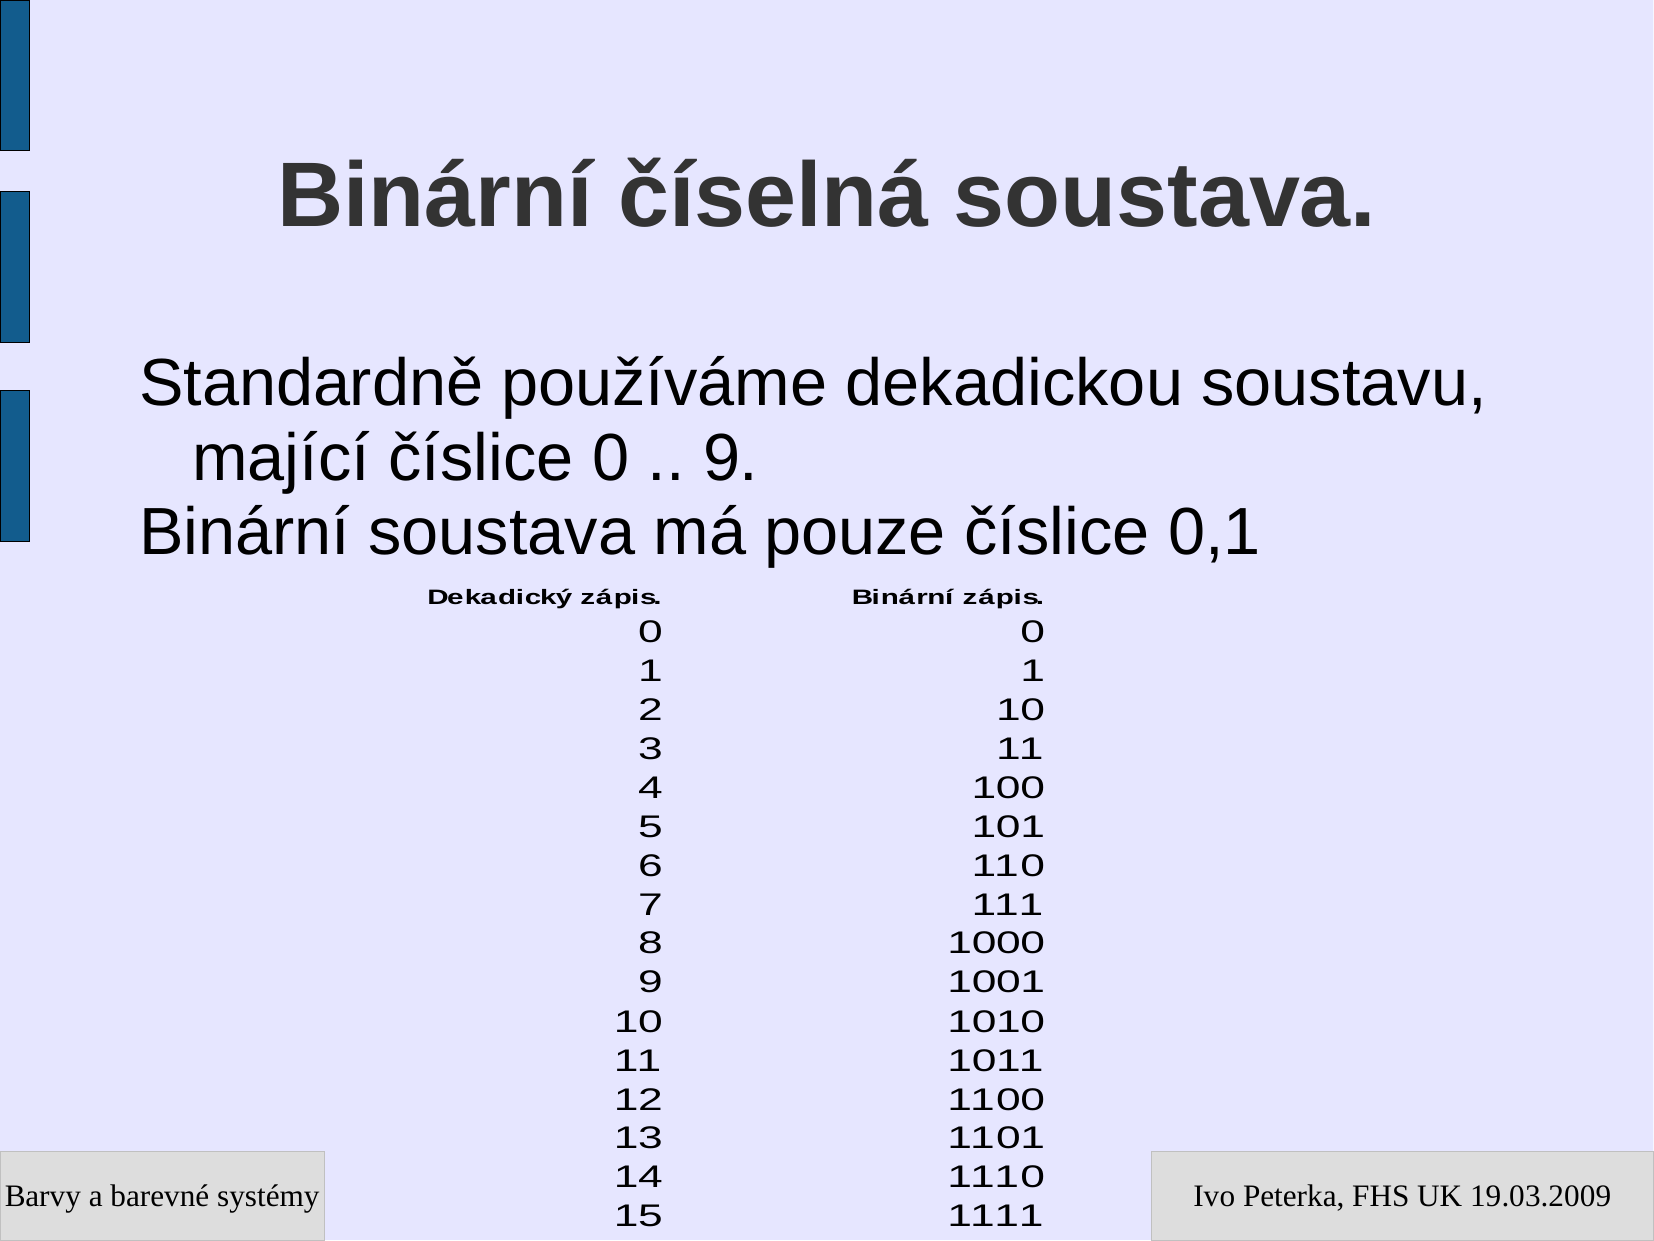

# Binární číselná soustava.
Standardně používáme dekadickou soustavu, mající číslice 0 .. 9.
Binární soustava má pouze číslice 0,1